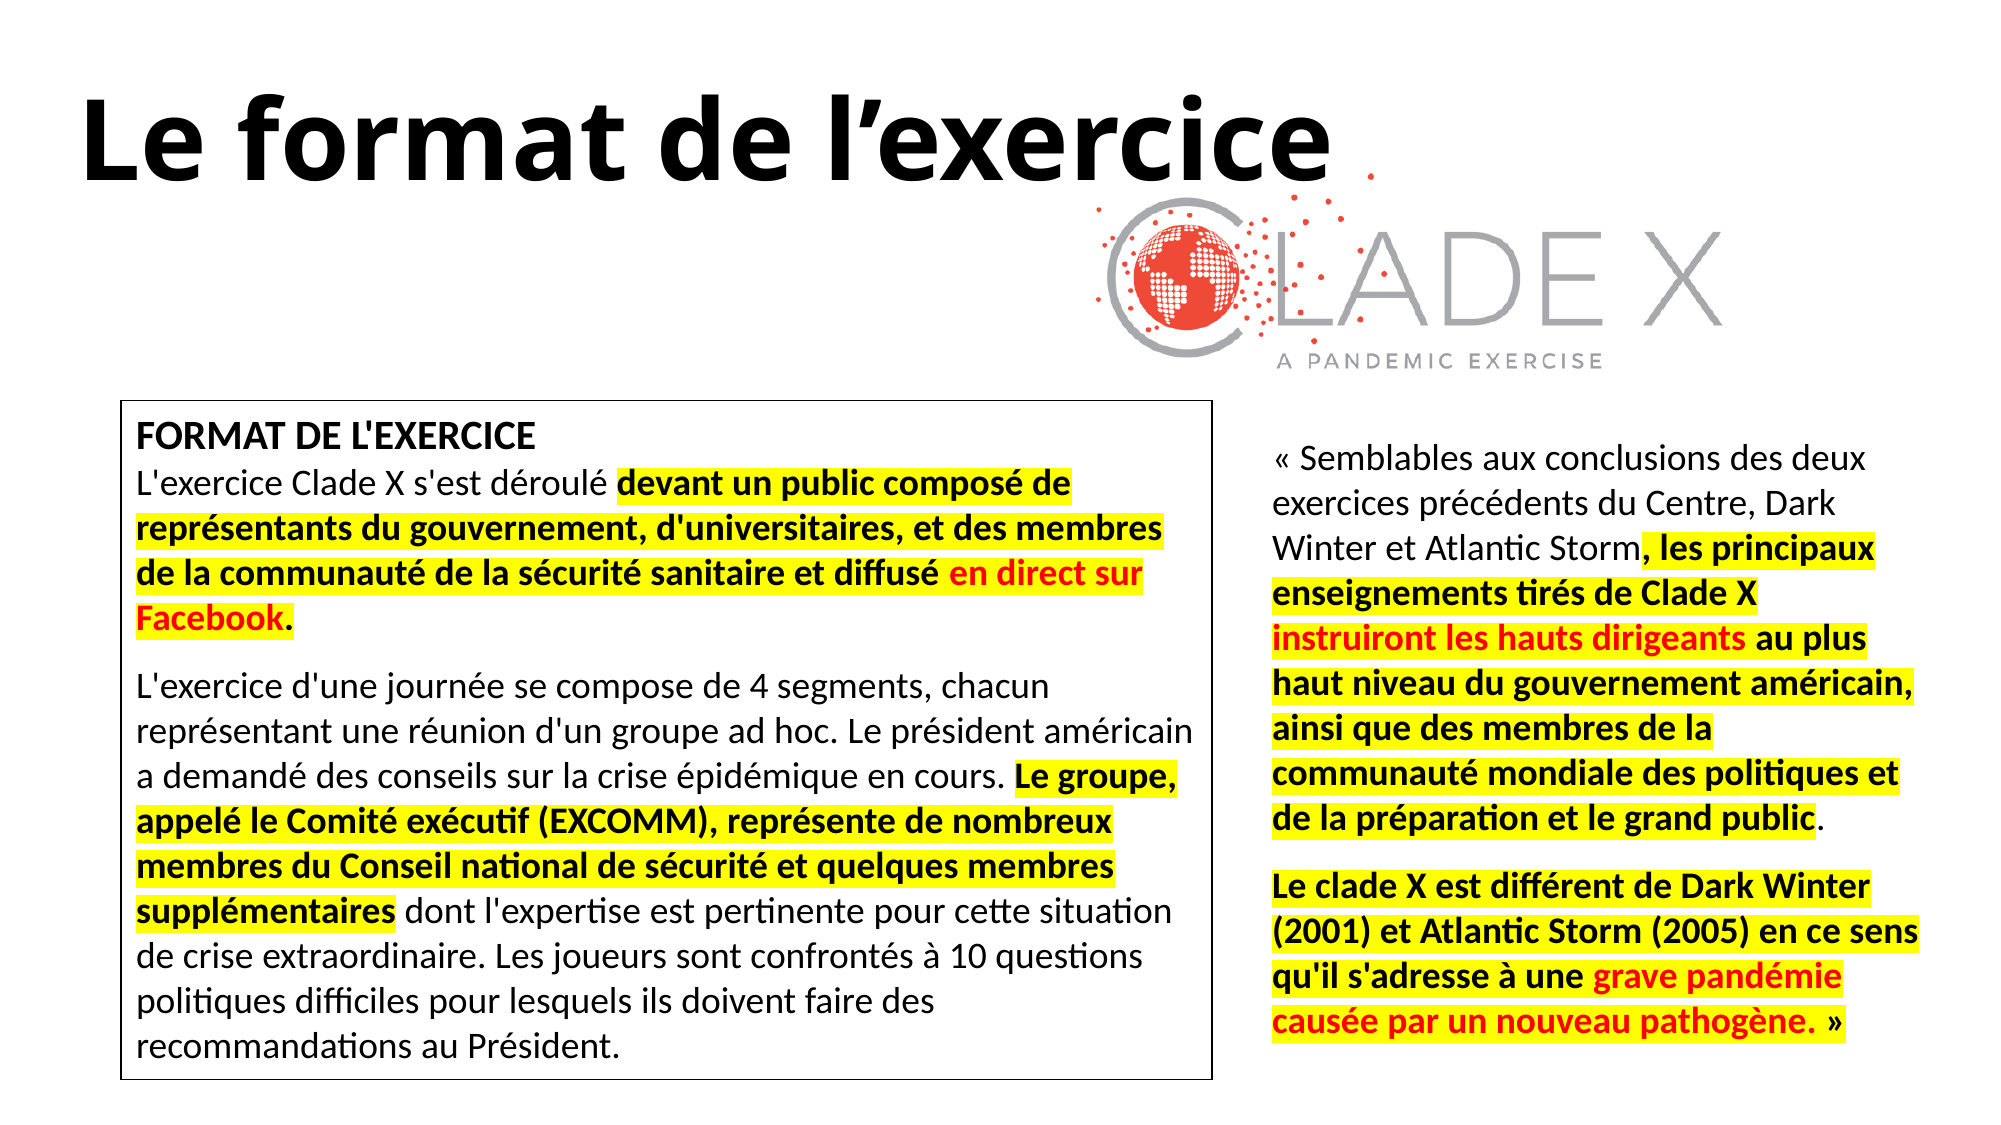

Le format de l’exercice
FORMAT DE L'EXERCICE
L'exercice Clade X s'est déroulé devant un public composé de représentants du gouvernement, d'universitaires, et des membres de la communauté de la sécurité sanitaire et diffusé en direct sur Facebook.
L'exercice d'une journée se compose de 4 segments, chacun représentant une réunion d'un groupe ad hoc. Le président américain a demandé des conseils sur la crise épidémique en cours. Le groupe, appelé le Comité exécutif (EXCOMM), représente de nombreux membres du Conseil national de sécurité et quelques membres supplémentaires dont l'expertise est pertinente pour cette situation de crise extraordinaire. Les joueurs sont confrontés à 10 questions politiques difficiles pour lesquels ils doivent faire des recommandations au Président.
« Semblables aux conclusions des deux exercices précédents du Centre, Dark Winter et Atlantic Storm, les principaux enseignements tirés de Clade X instruiront les hauts dirigeants au plus haut niveau du gouvernement américain, ainsi que des membres de la communauté mondiale des politiques et de la préparation et le grand public.
Le clade X est différent de Dark Winter (2001) et Atlantic Storm (2005) en ce sens qu'il s'adresse à une grave pandémie causée par un nouveau pathogène. »